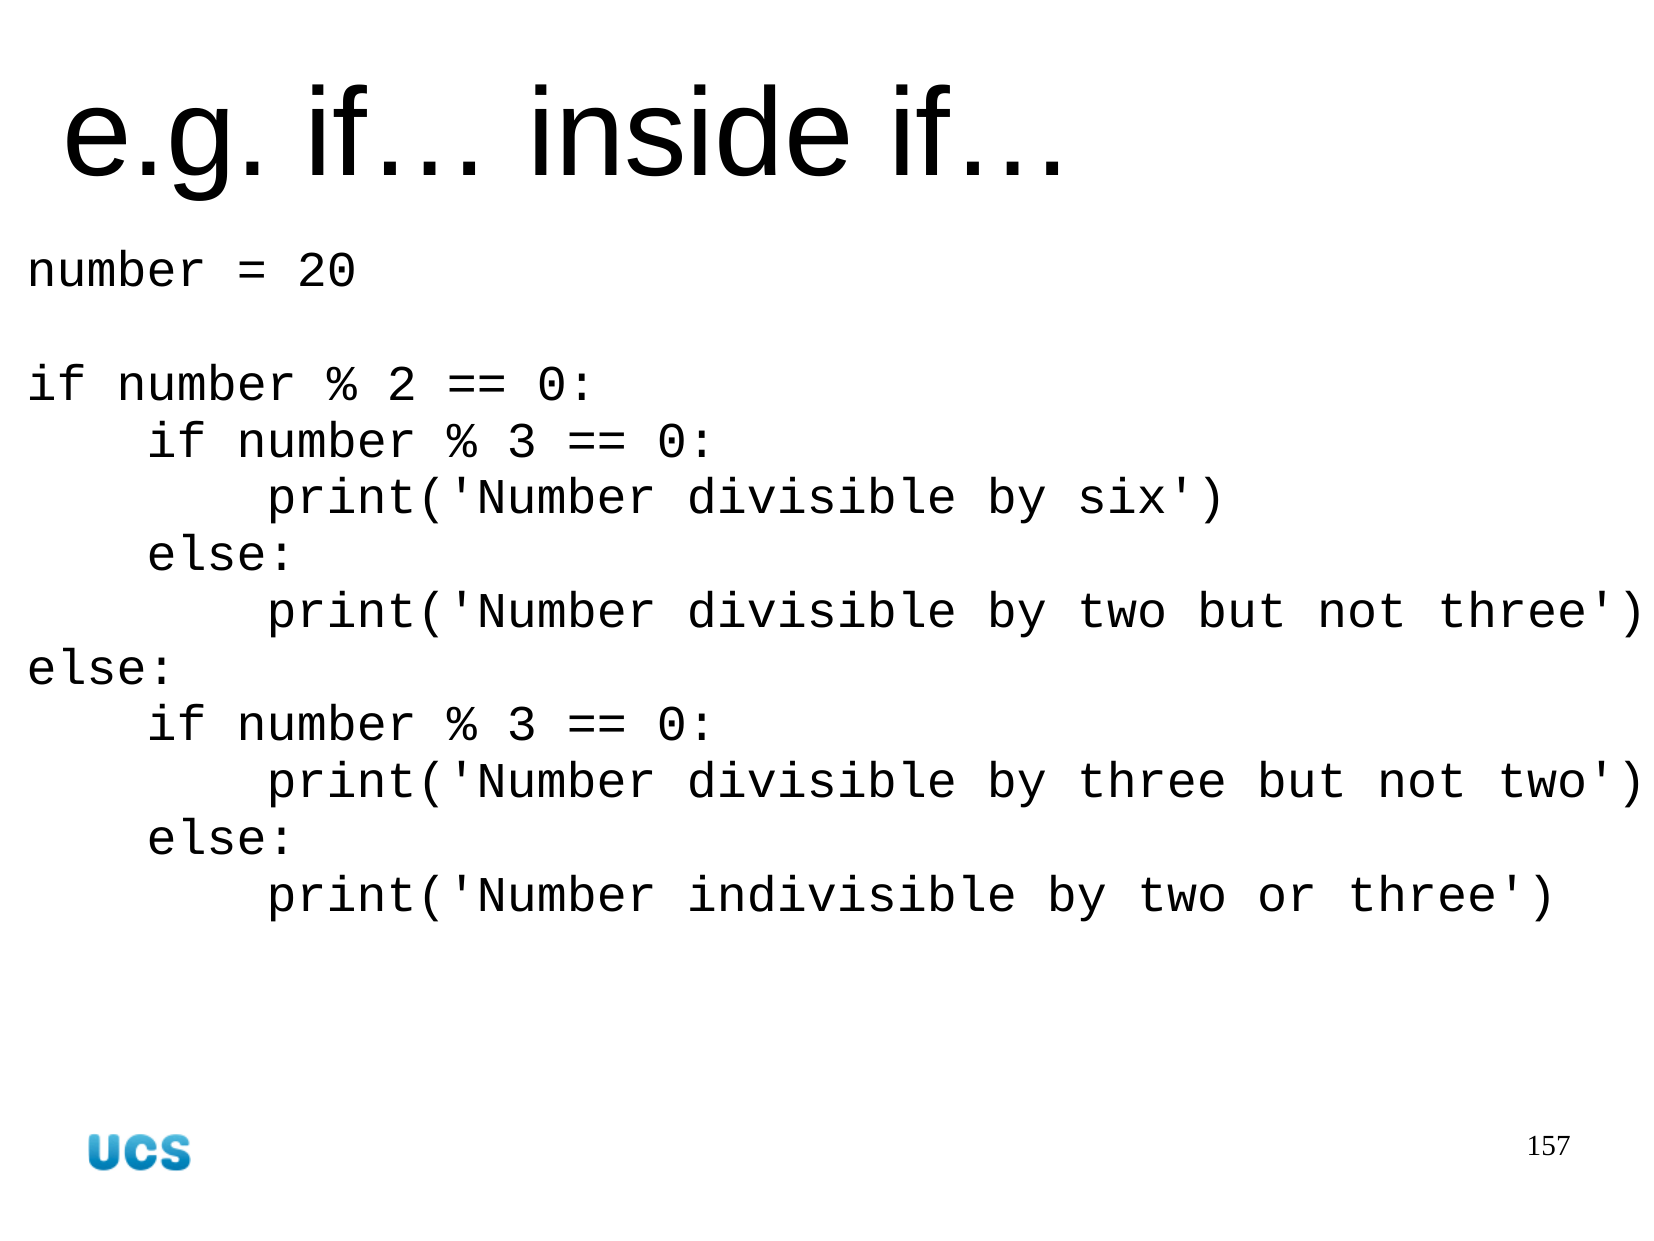

e.g. if… inside if…
number = 20
if number % 2 == 0:
 if number % 3 == 0:
 print('Number divisible by six')
 else:
 print('Number divisible by two but not three')
else:
 if number % 3 == 0:
 print('Number divisible by three but not two')
 else:
 print('Number indivisible by two or three')
157